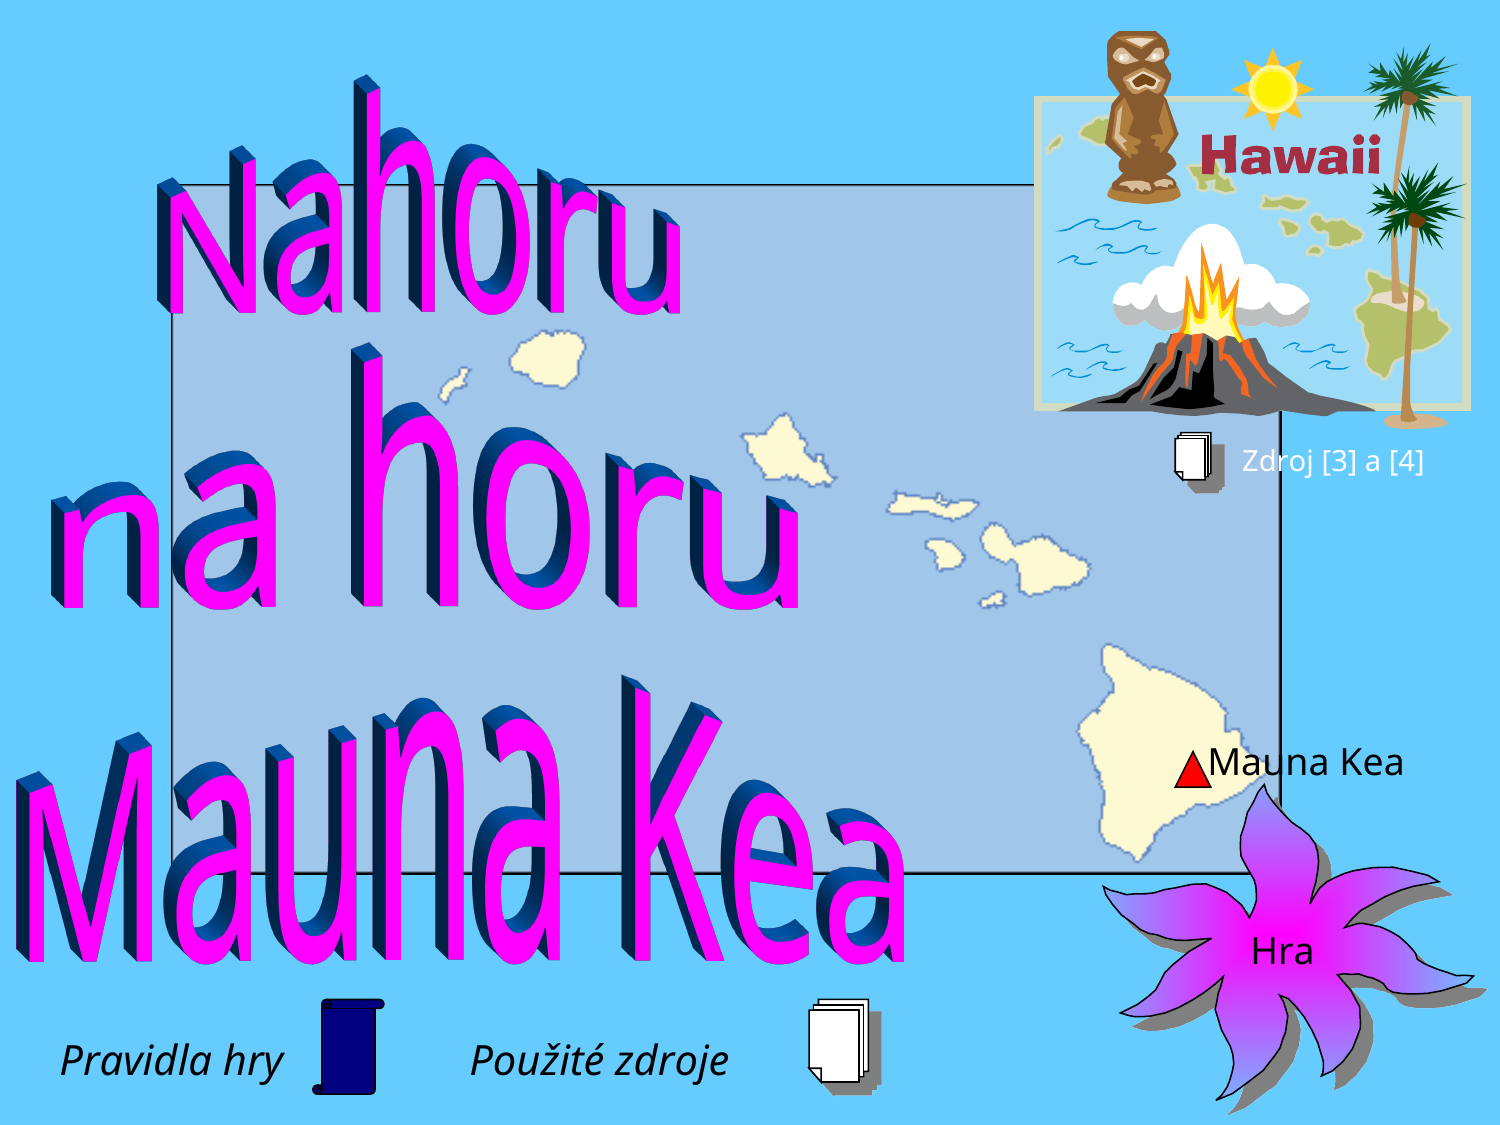

Nahoru
na horu
Zdroj [3] a [4]
Mauna Kea
Mauna Kea
Hra
Pravidla hry
Použité zdroje